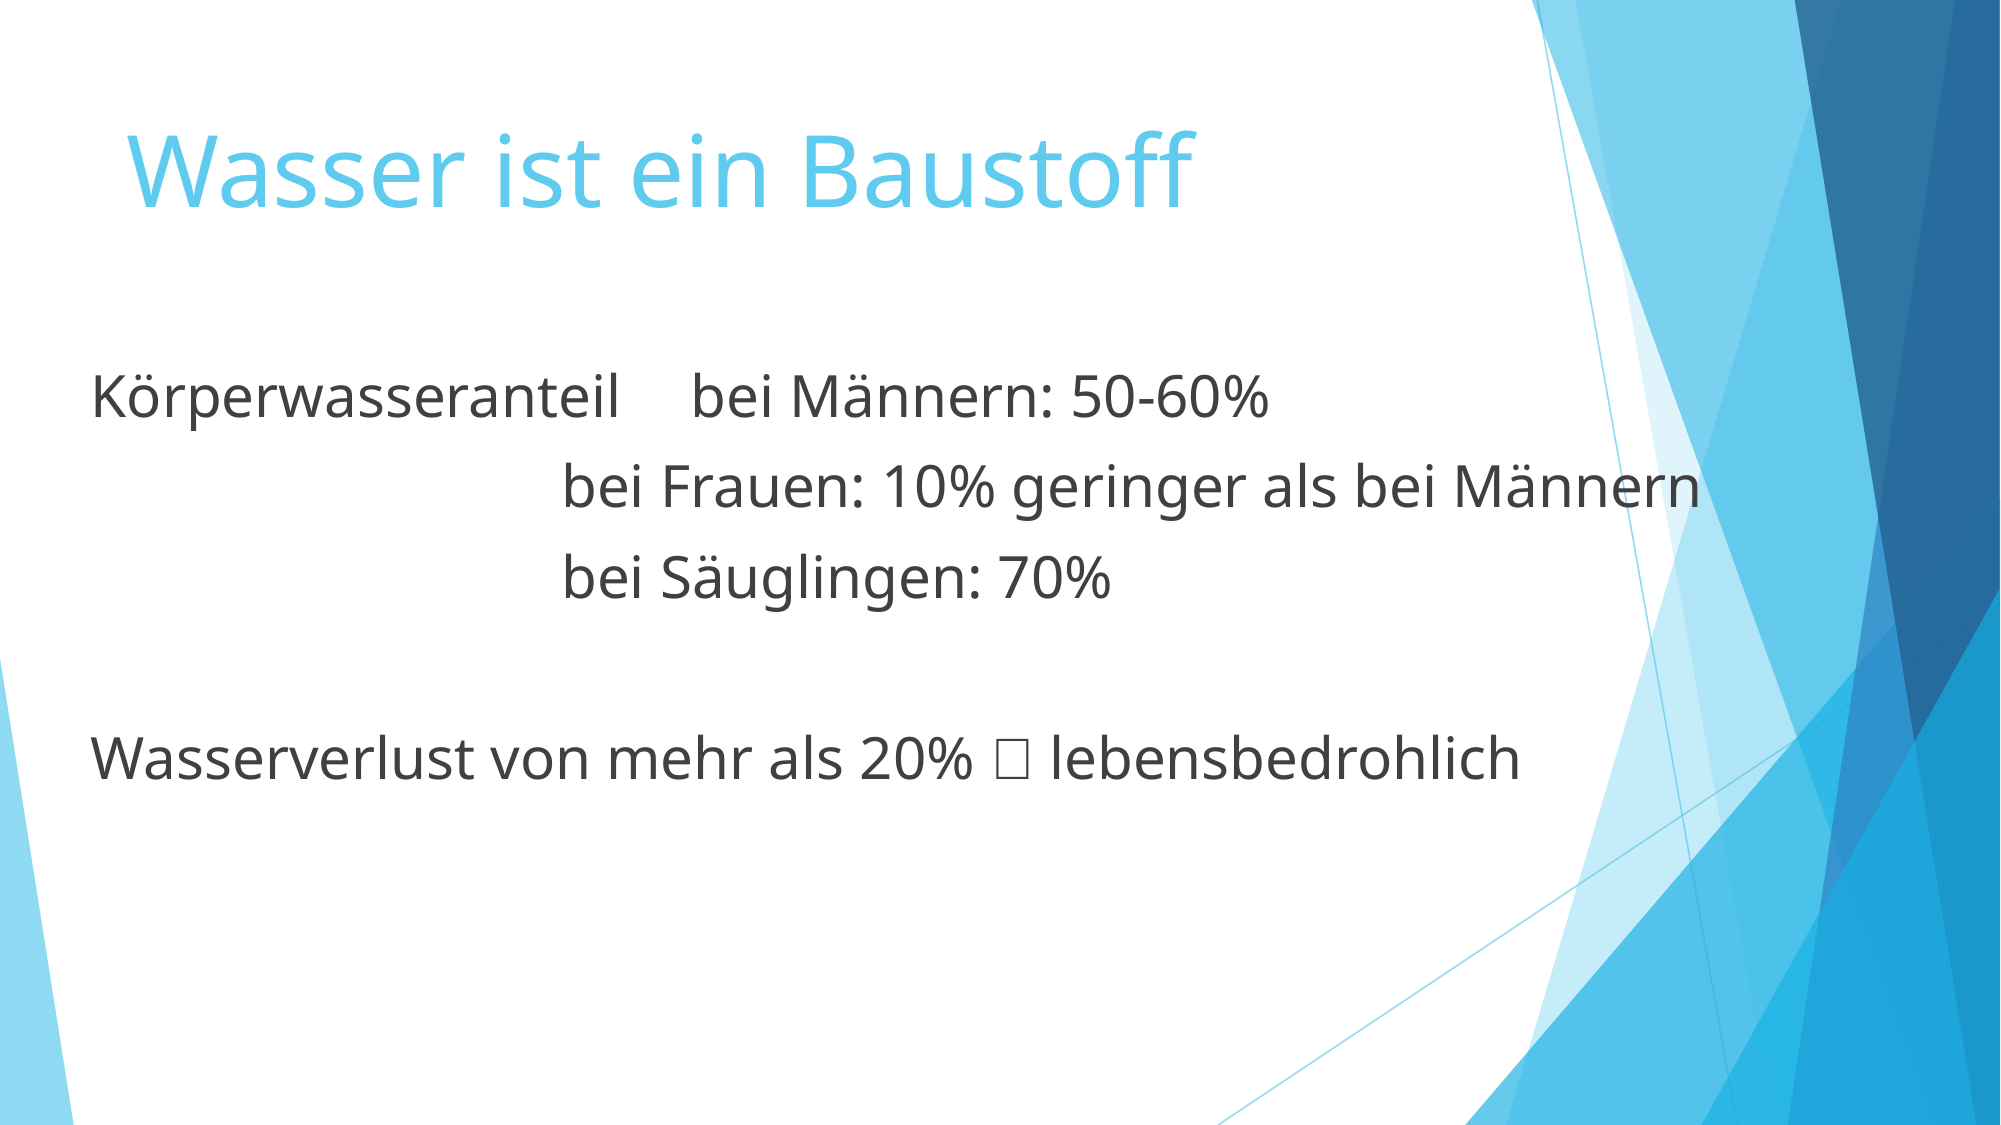

# Wasser ist ein Baustoff
Körperwasseranteil	bei Männern: 50-60%
	bei Frauen: 10% geringer als bei Männern
	bei Säuglingen: 70%
Wasserverlust von mehr als 20%  lebensbedrohlich